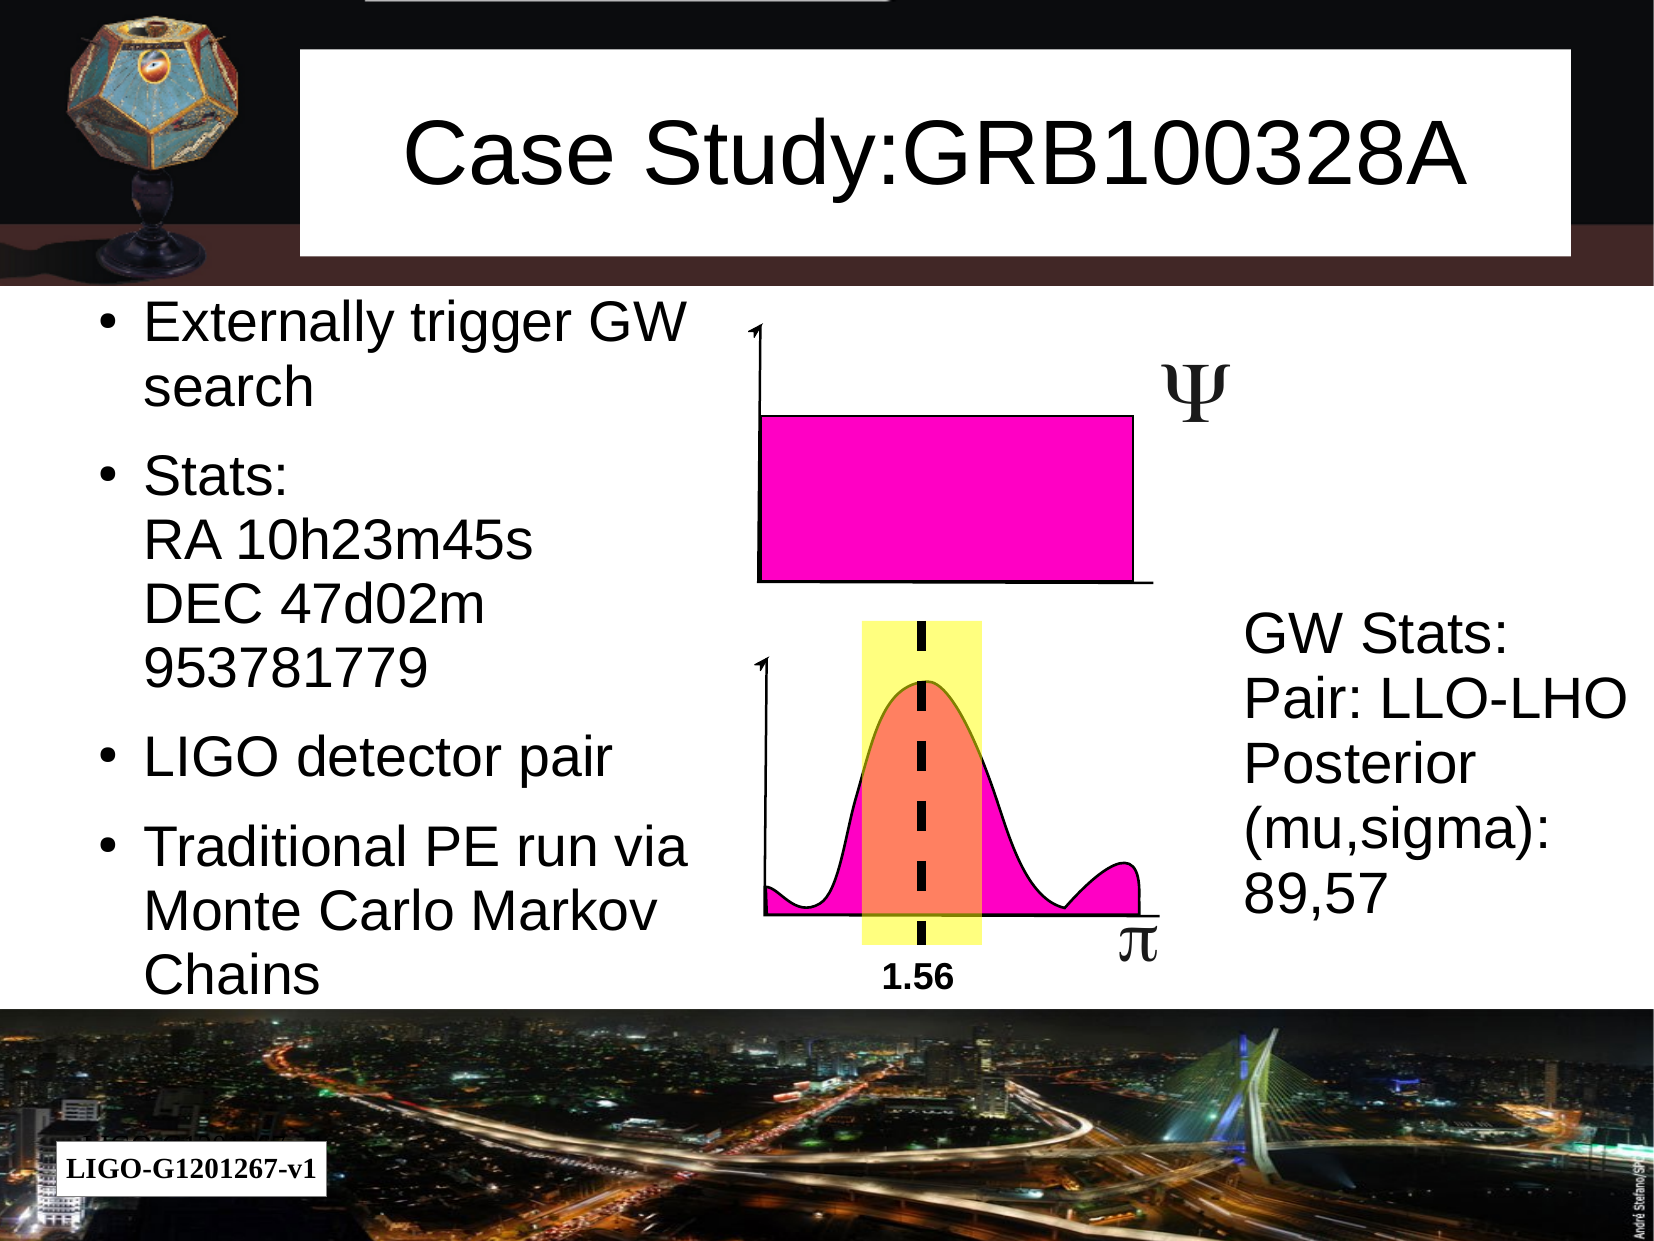

# Case Study:GRB100328A
Externally trigger GW search
Stats:
RA 10h23m45s
DEC 47d02m
953781779
LIGO detector pair
Traditional PE run via Monte Carlo Markov Chains
GW Stats:
Pair: LLO-LHO
Posterior (mu,sigma): 89,57
1.56